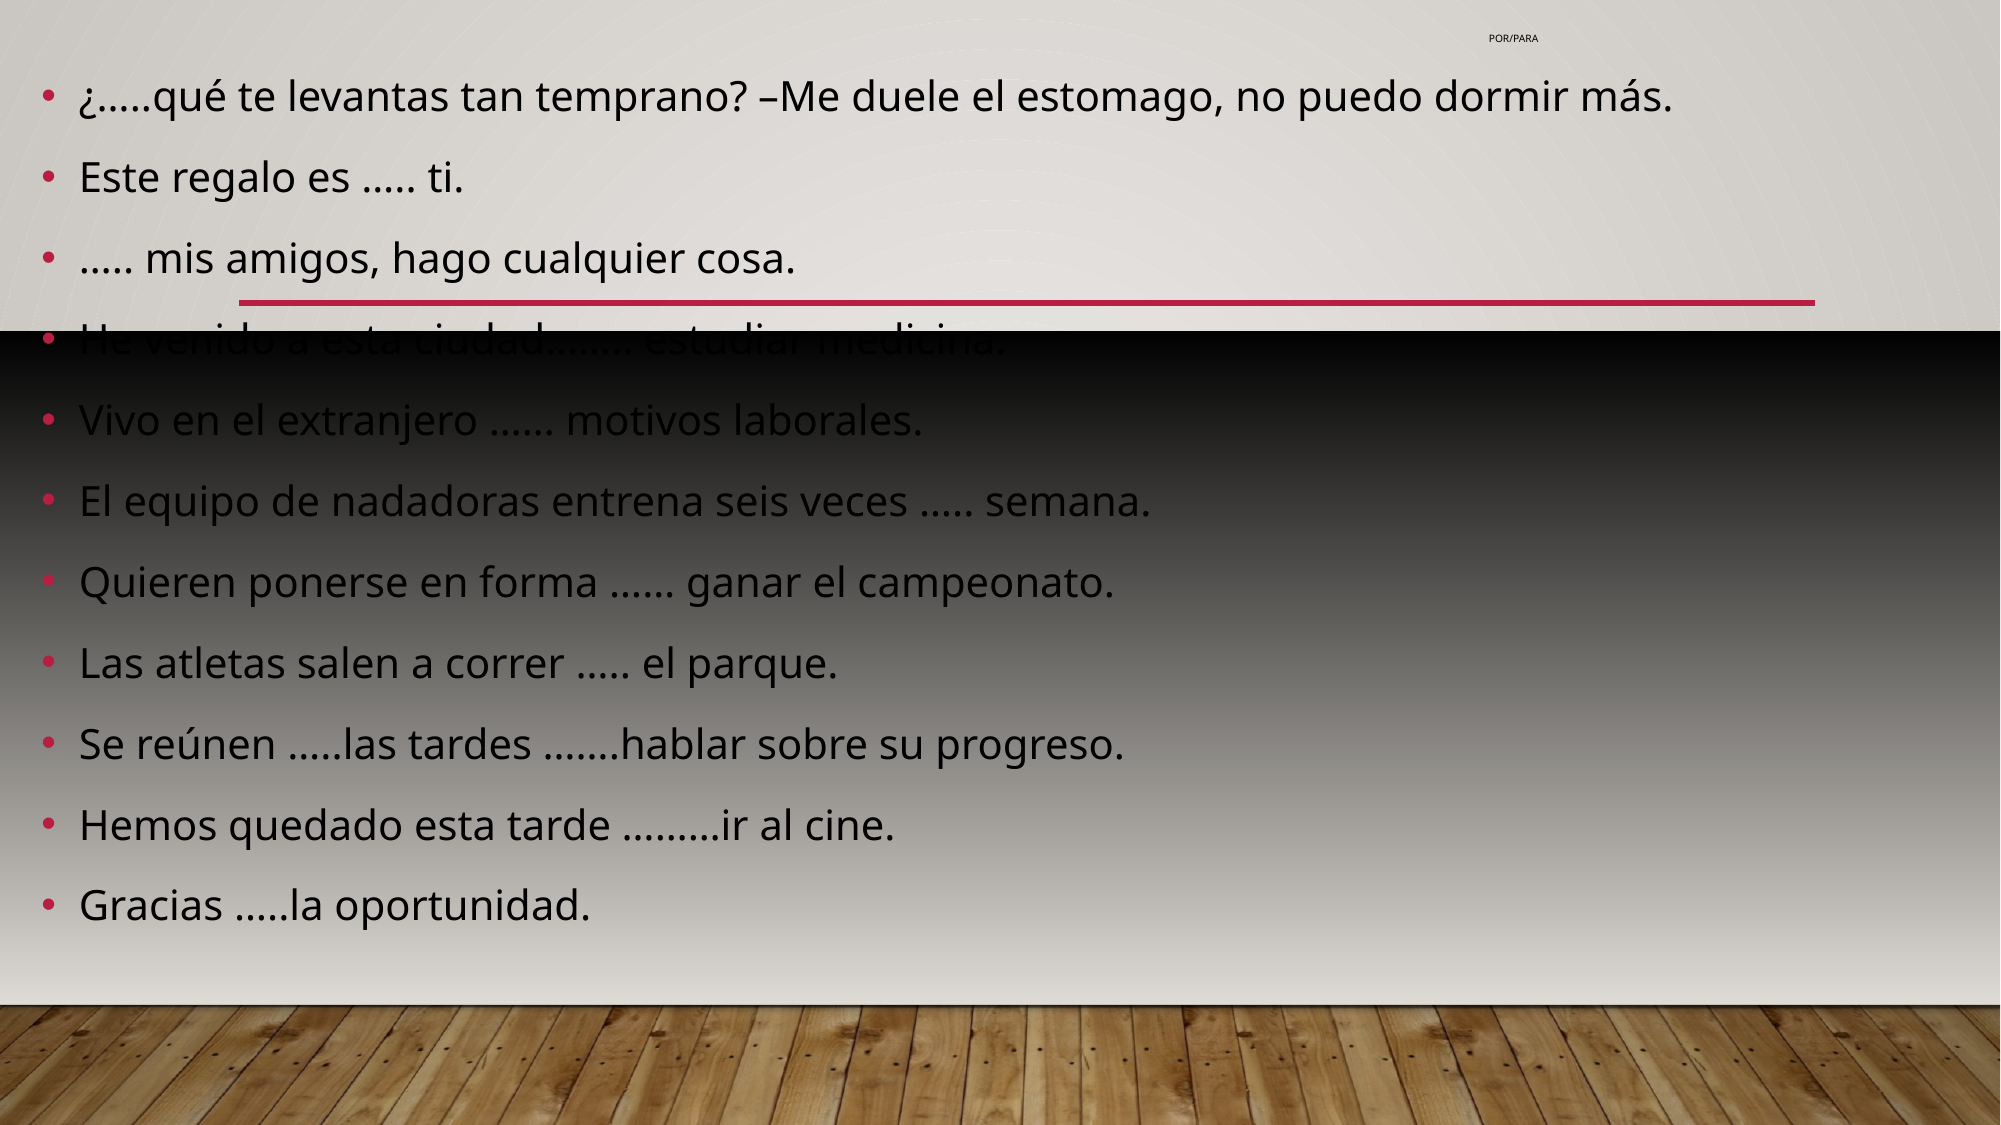

# Por/para
¿…..qué te levantas tan temprano? –Me duele el estomago, no puedo dormir más.
Este regalo es ….. ti.
….. mis amigos, hago cualquier cosa.
He venido a esta ciudad…….. estudiar medicina.
Vivo en el extranjero …… motivos laborales.
El equipo de nadadoras entrena seis veces ….. semana.
Quieren ponerse en forma …… ganar el campeonato.
Las atletas salen a correr ….. el parque.
Se reúnen …..las tardes …….hablar sobre su progreso.
Hemos quedado esta tarde ………ir al cine.
Gracias …..la oportunidad.